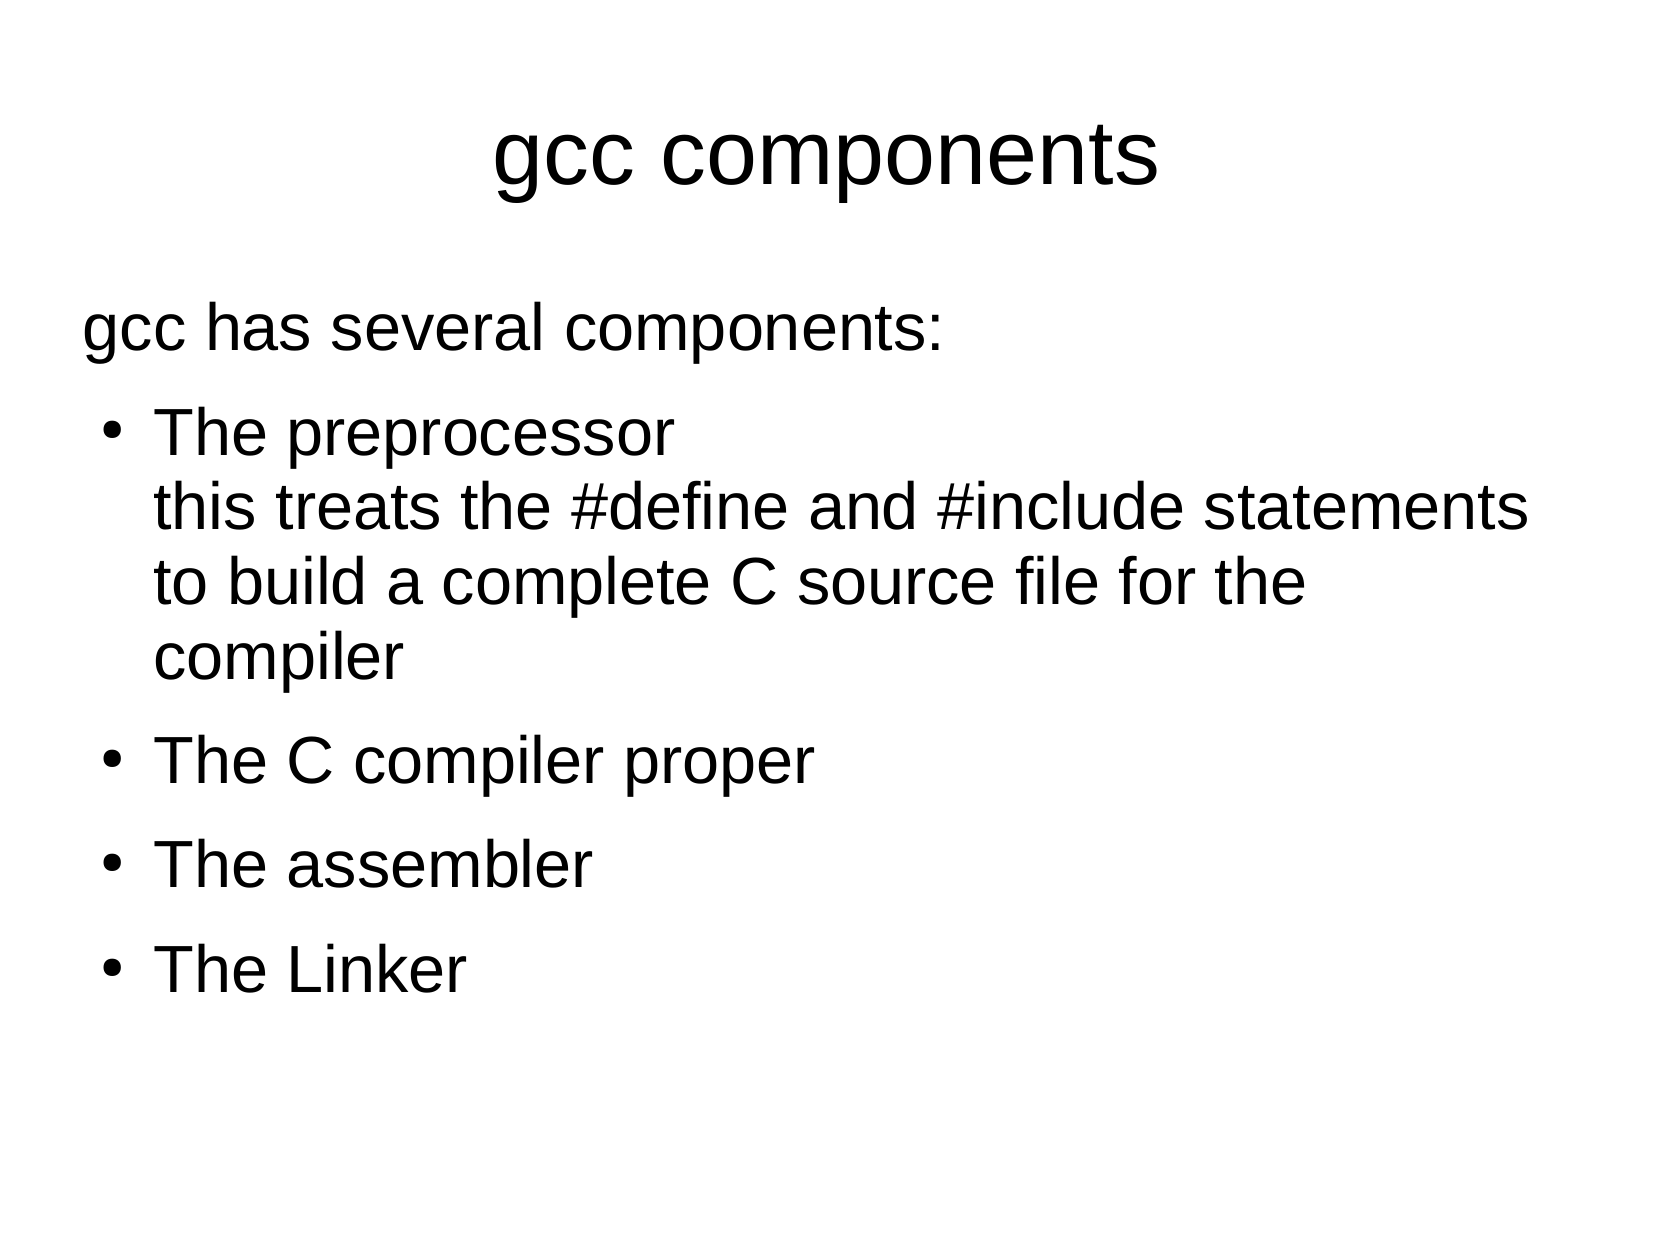

# gcc components
gcc has several components:
The preprocessor
this treats the #define and #include statements to build a complete C source file for the compiler
The C compiler proper
The assembler
The Linker